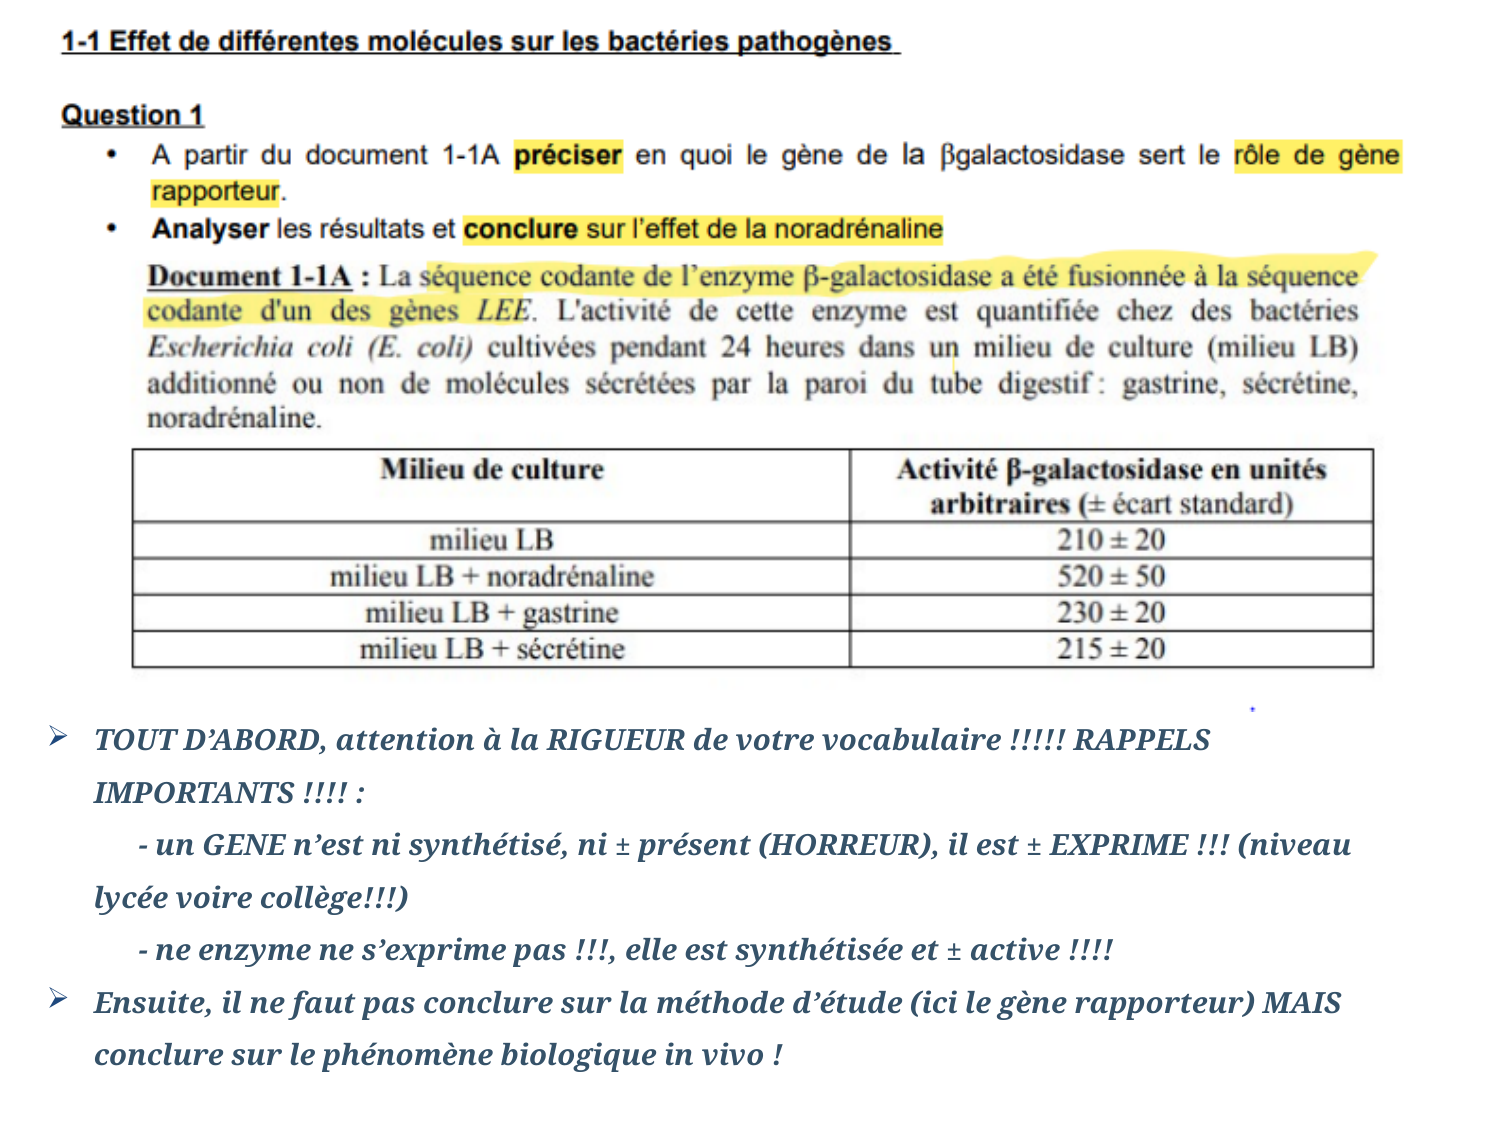

TOUT D’ABORD, attention à la RIGUEUR de votre vocabulaire !!!!! RAPPELS IMPORTANTS !!!! :
 - un GENE n’est ni synthétisé, ni ± présent (HORREUR), il est ± EXPRIME !!! (niveau lycée voire collège!!!)
 - ne enzyme ne s’exprime pas !!!, elle est synthétisée et ± active !!!!
Ensuite, il ne faut pas conclure sur la méthode d’étude (ici le gène rapporteur) MAIS conclure sur le phénomène biologique in vivo !